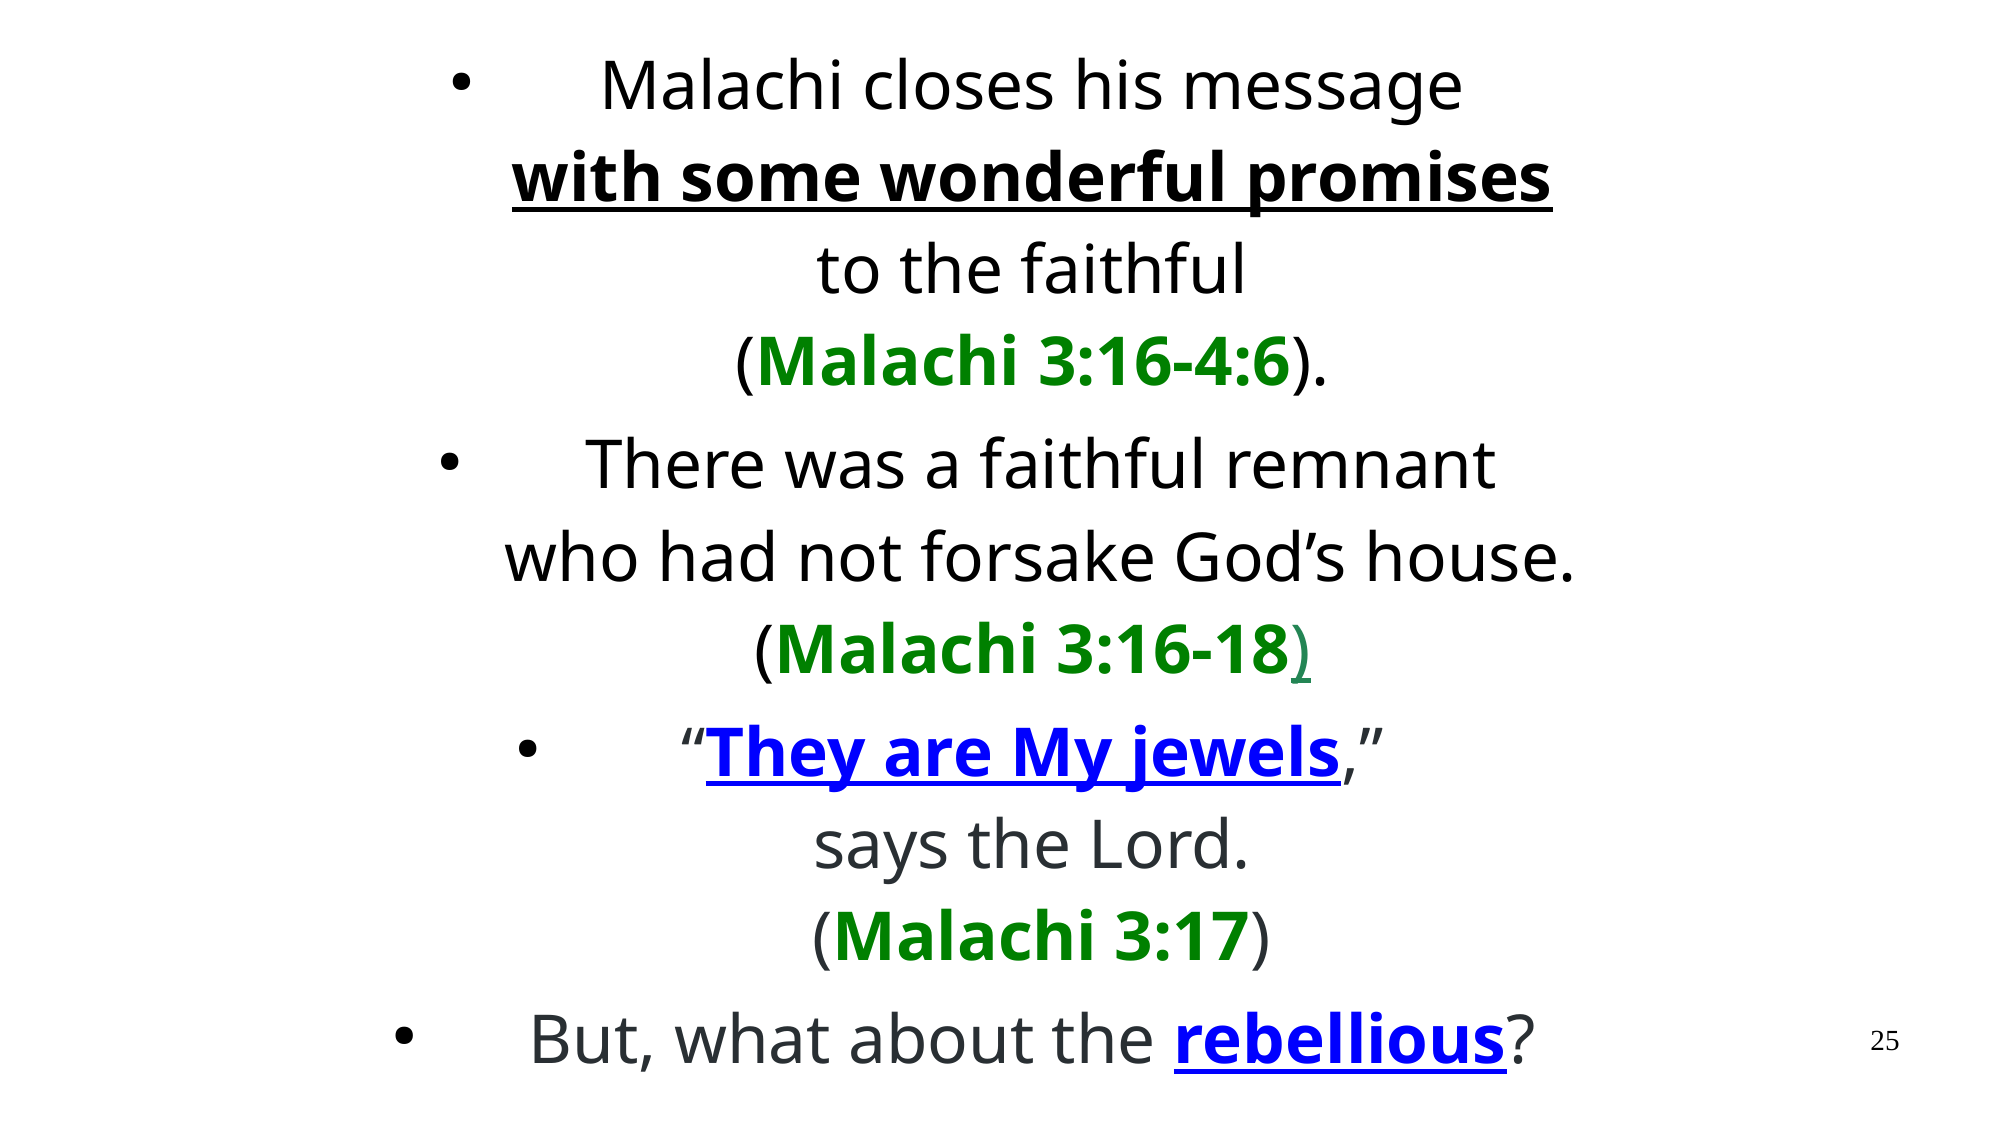

# Malachi closes his message with some wonderful promises to the faithful (Malachi 3:16-4:6).
There was a faithful remnant
who had not forsake God’s house.
(Malachi 3:16-18)
“They are My jewels,”
says the Lord.
(Malachi 3:17)
But, what about the rebellious?
25